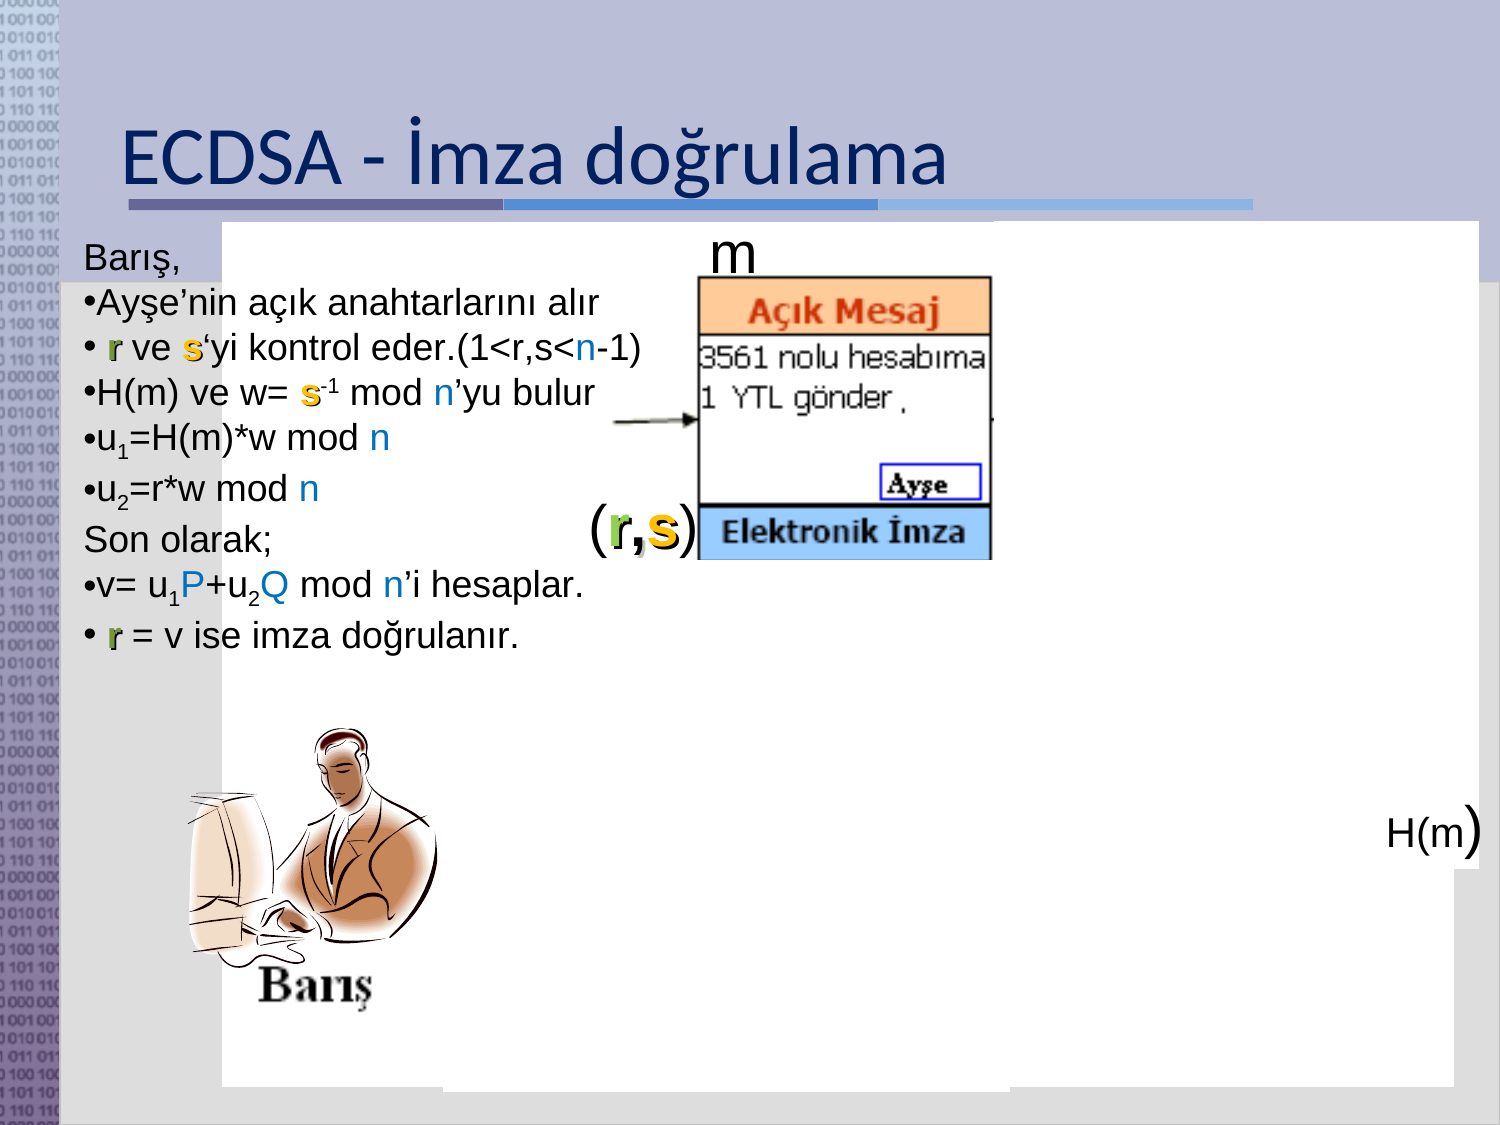

ECDSA - İmza doğrulama
m
Barış,
Ayşe’nin açık anahtarlarını alır
 r ve s‘yi kontrol eder.(1<r,s<n-1)
H(m) ve w= s-1 mod n’yu bulur
u1=H(m)*w mod n
u2=r*w mod n
Son olarak;
v= u1P+u2Q mod n’i hesaplar.
 r = v ise imza doğrulanır.
(r,s)
H(m)